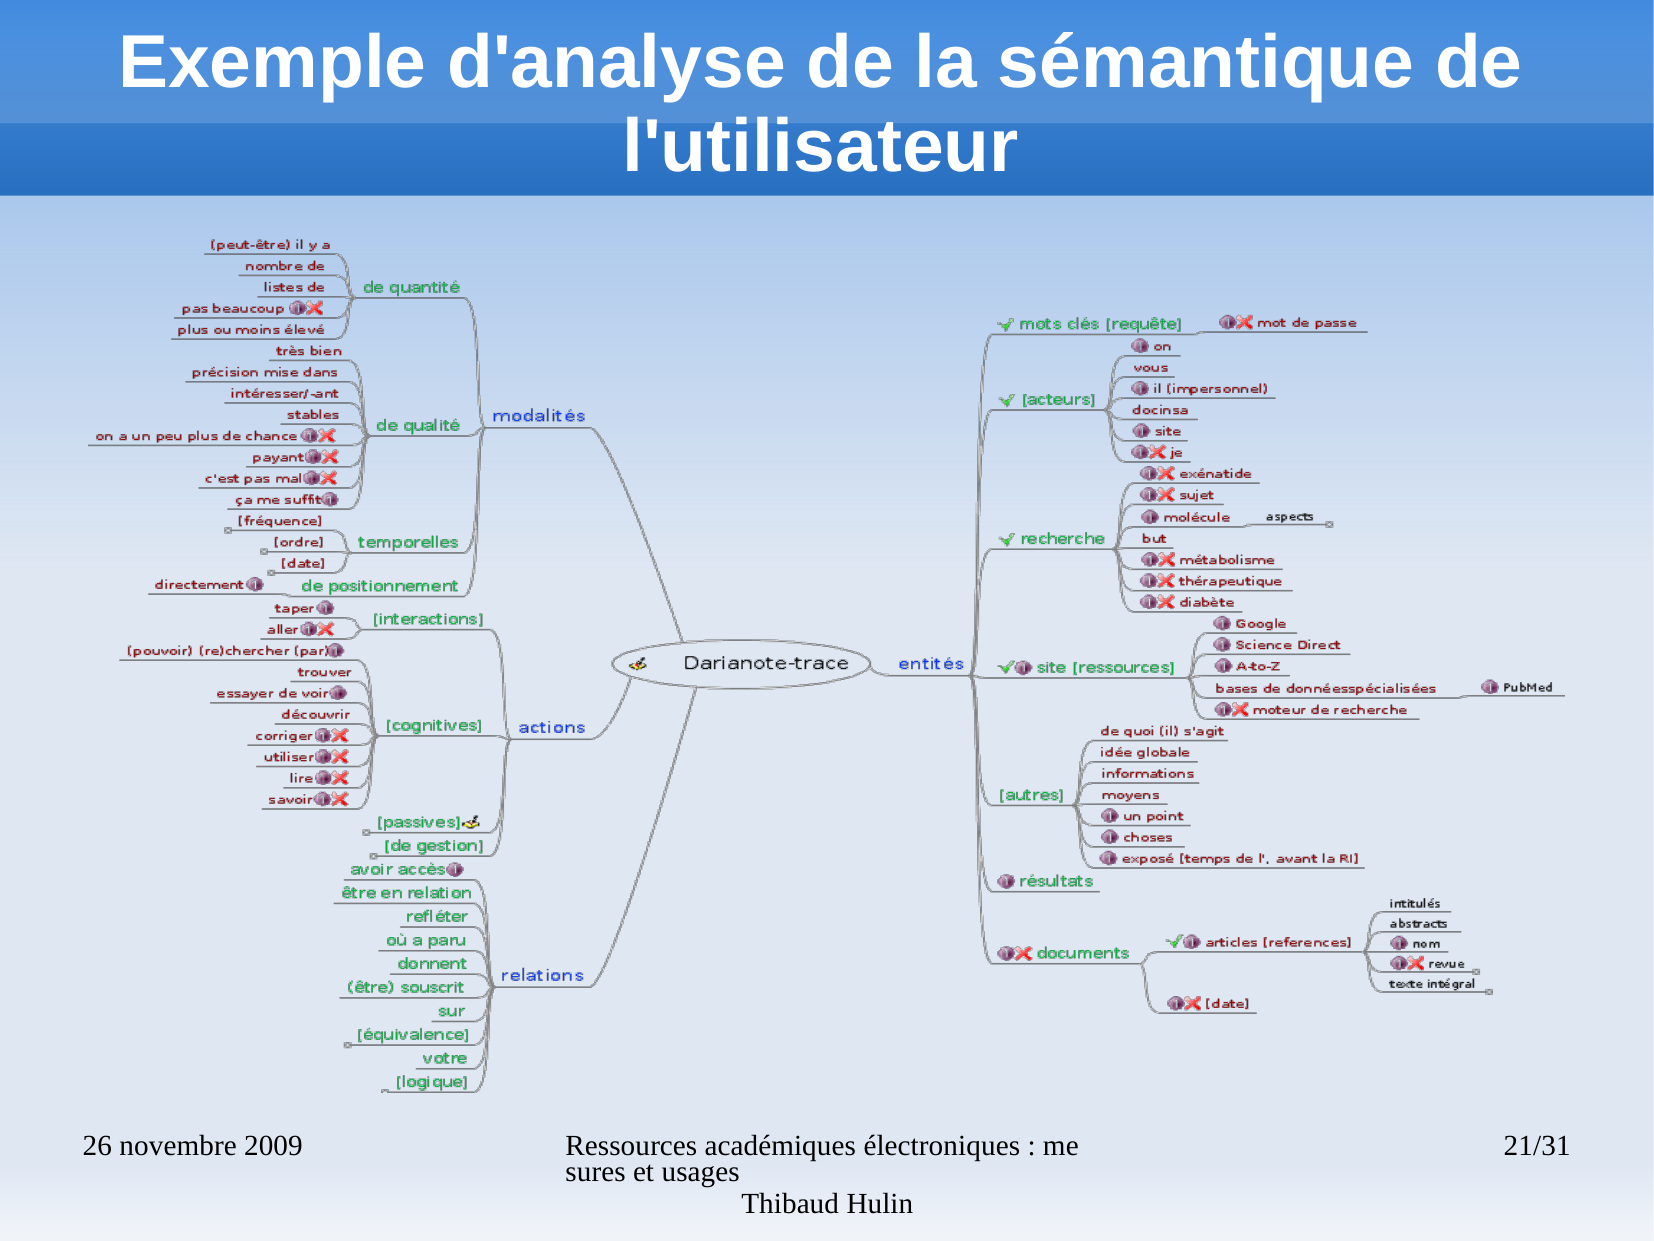

# Exemple d'analyse de la sémantique de l'utilisateur
26 novembre 2009
Ressources académiques électroniques : mesures et usages
21